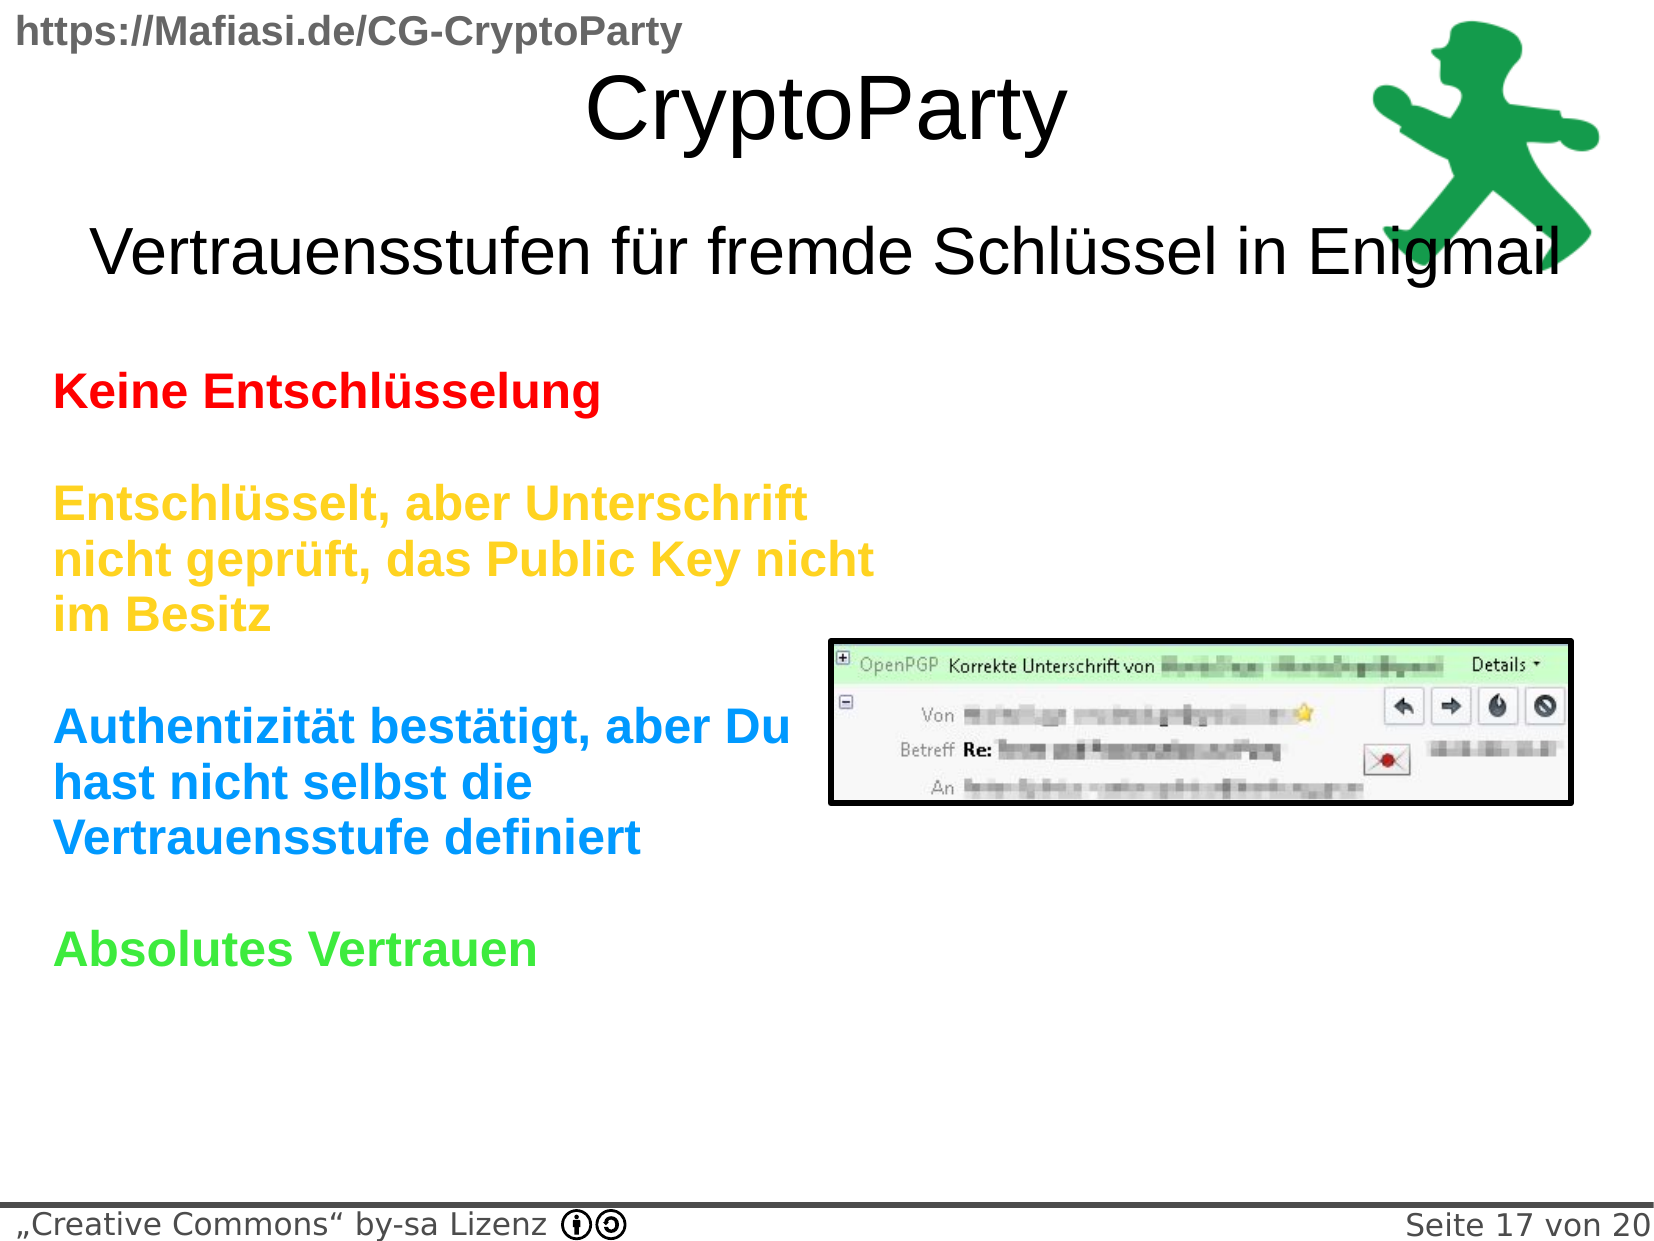

Vertrauensstufen für fremde Schlüssel in Enigmail
Keine Entschlüsselung
Entschlüsselt, aber Unterschrift
nicht geprüft, das Public Key nicht
im Besitz
Authentizität bestätigt, aber Du
hast nicht selbst die
Vertrauensstufe definiert
Absolutes Vertrauen